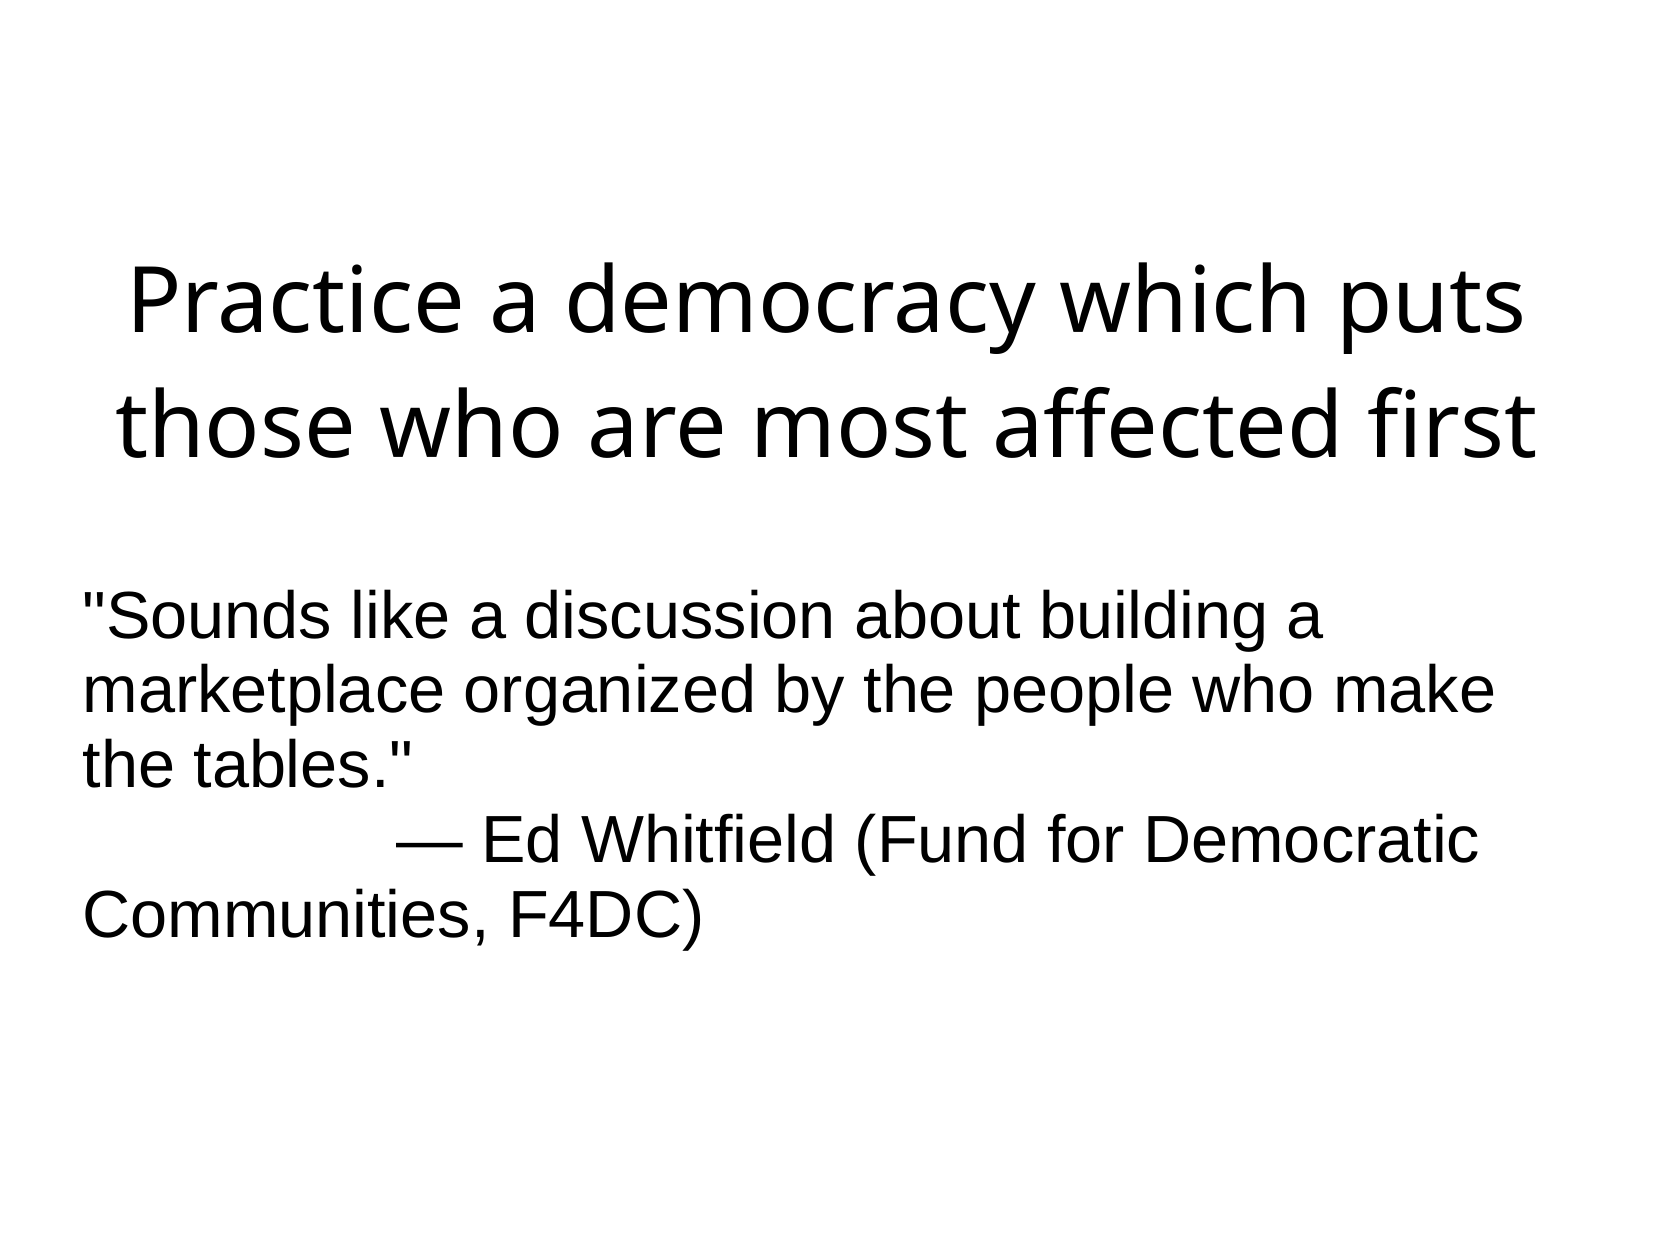

# Practice a democracy which puts those who are most affected first
"Sounds like a discussion about building a marketplace organized by the people who make the tables."
 — Ed Whitfield (Fund for Democratic Communities, F4DC)